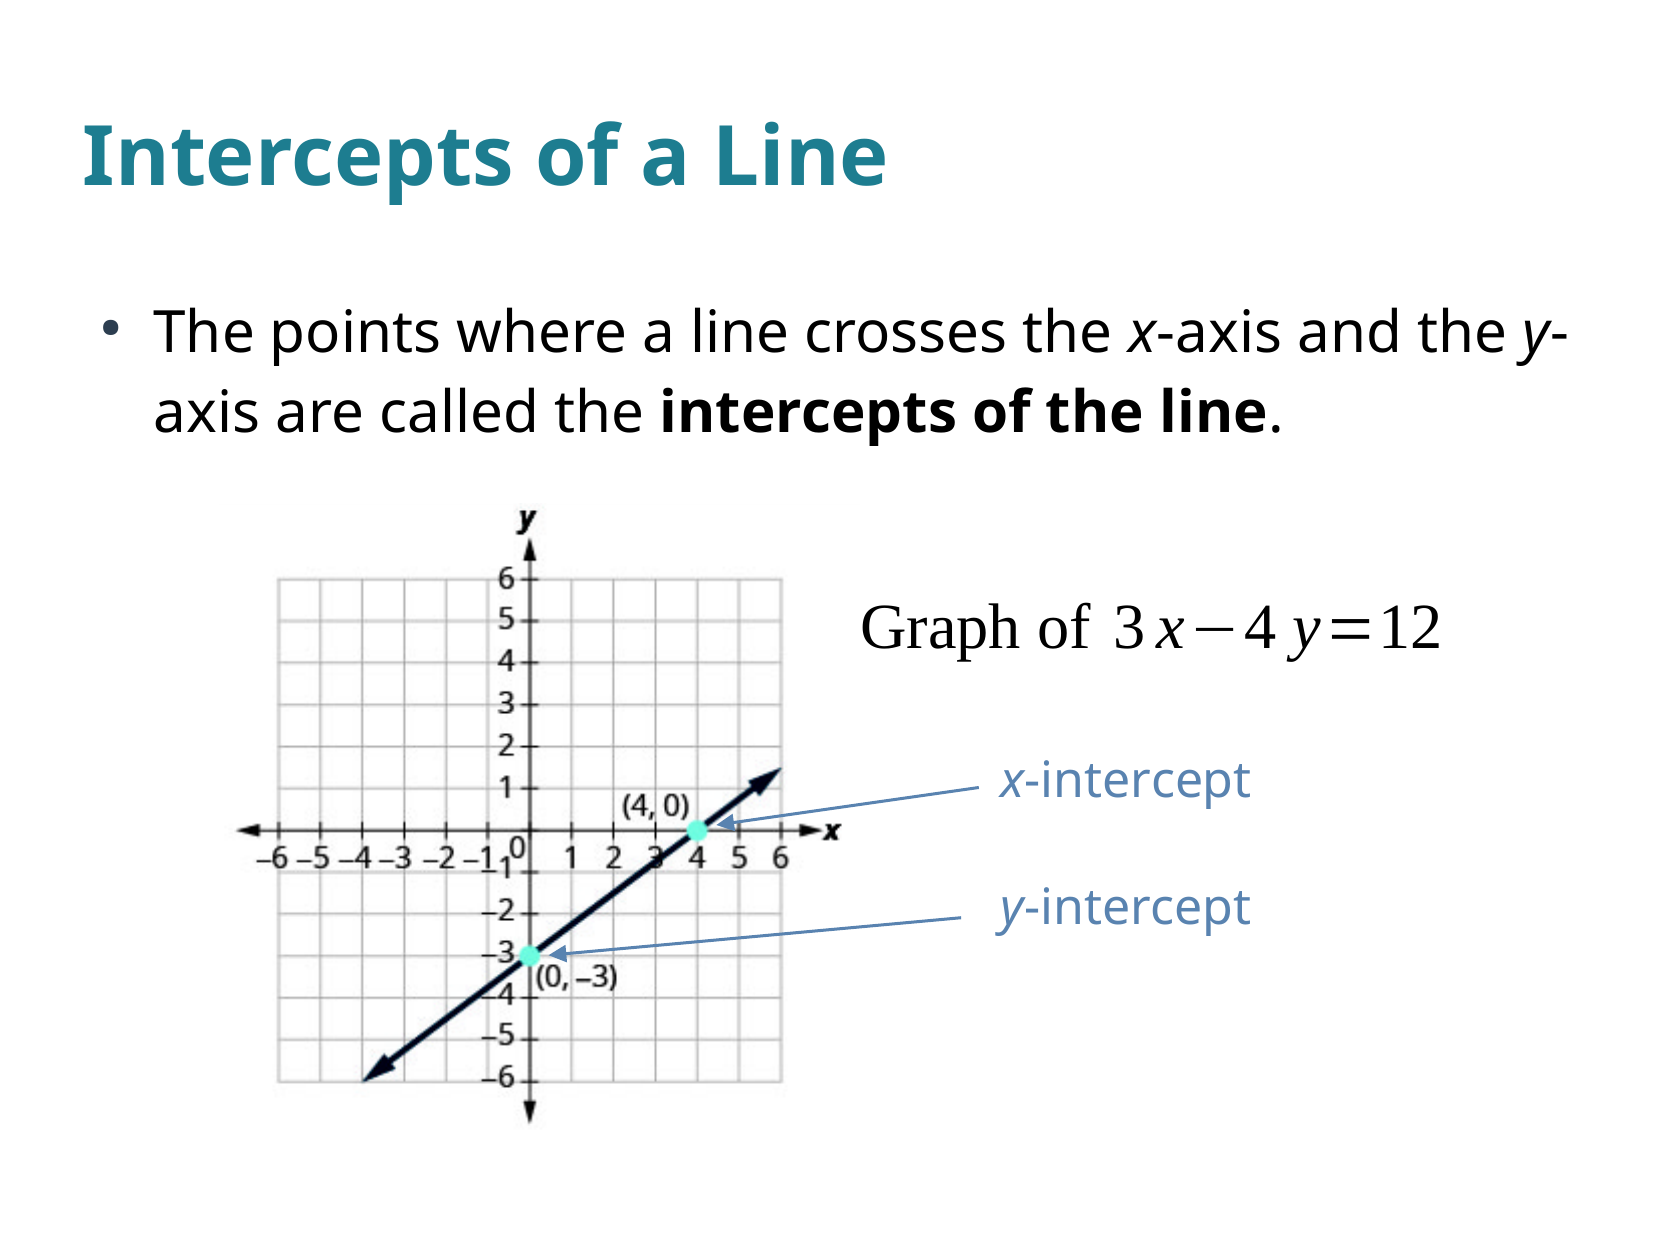

# Intercepts of a Line
The points where a line crosses the x-axis and the y-axis are called the intercepts of the line.
x-intercept
y-intercept